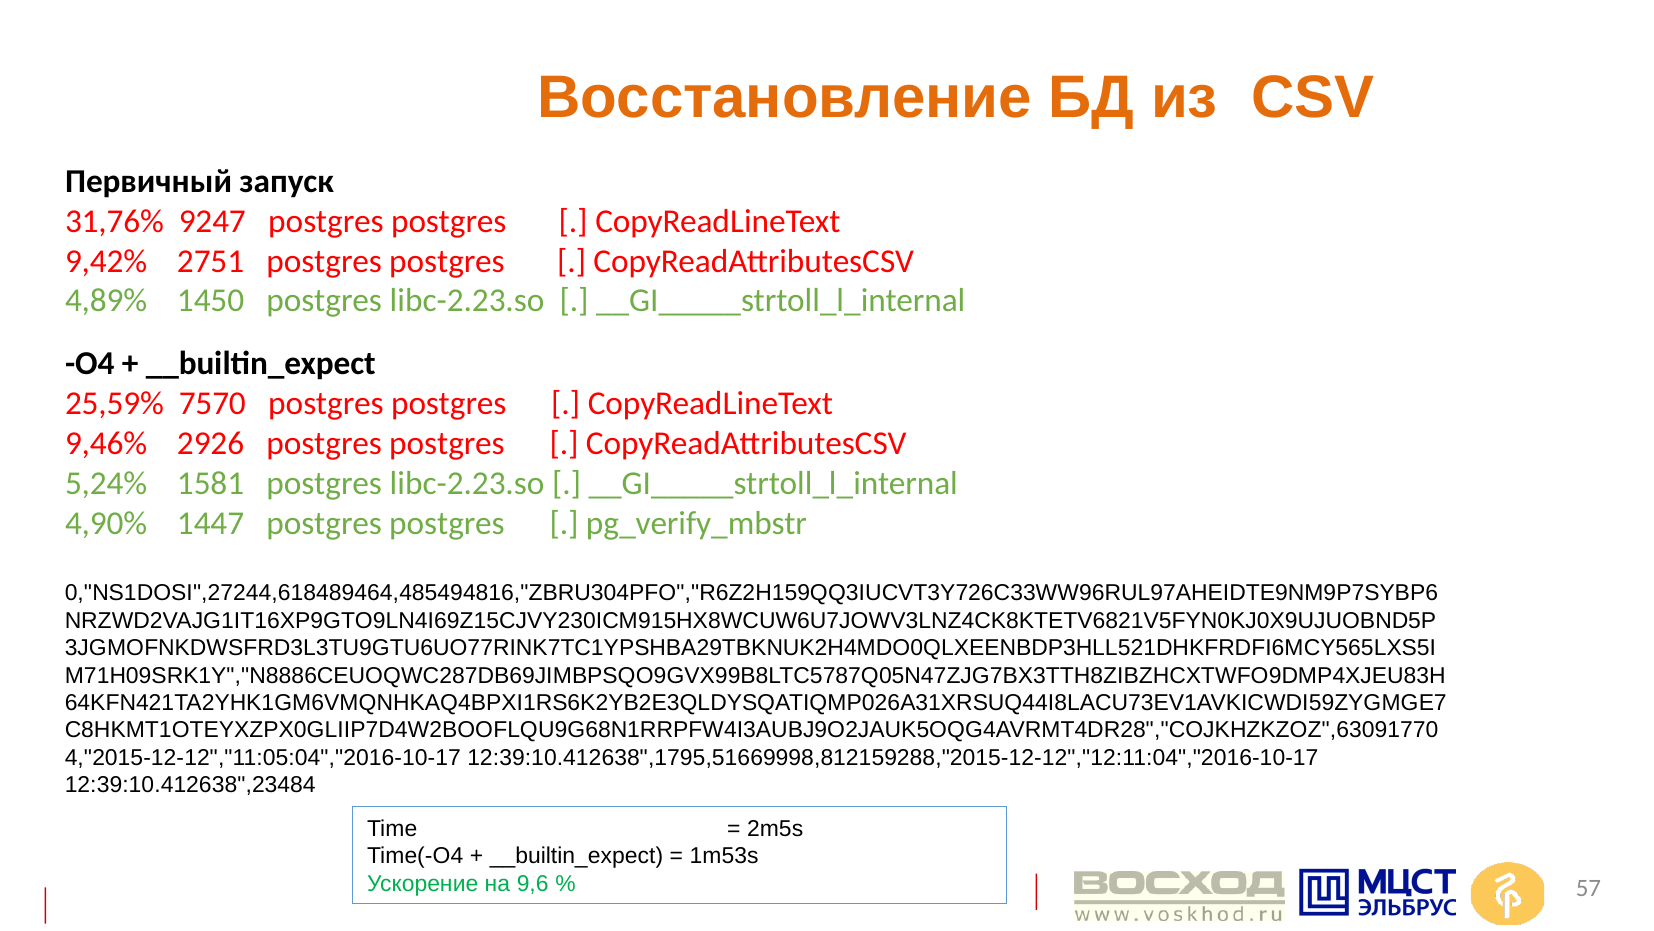

Восстановление БД из CSV
Первичный запуск
31,76% 9247 postgres postgres [.] CopyReadLineText
9,42% 2751 postgres postgres [.] CopyReadAttributesCSV
4,89% 1450 postgres libc-2.23.so  [.] __GI_____strtoll_l_internal
-O4 + __builtin_expect
25,59% 7570 postgres postgres [.] CopyReadLineText
9,46% 2926 postgres postgres [.] CopyReadAttributesCSV
5,24% 1581 postgres libc-2.23.so [.] __GI_____strtoll_l_internal
4,90% 1447 postgres postgres [.] pg_verify_mbstr
0,"NS1DOSI",27244,618489464,485494816,"ZBRU304PFO","R6Z2H159QQ3IUCVT3Y726C33WW96RUL97AHEIDTE9NM9P7SYBP6NRZWD2VAJG1IT16XP9GTO9LN4I69Z15CJVY230ICM915HX8WCUW6U7JOWV3LNZ4CK8KTETV6821V5FYN0KJ0X9UJUOBND5P3JGMOFNKDWSFRD3L3TU9GTU6UO77RINK7TC1YPSHBA29TBKNUK2H4MDO0QLXEENBDP3HLL521DHKFRDFI6MCY565LXS5IM71H09SRK1Y","N8886CEUOQWC287DB69JIMBPSQO9GVX99B8LTC5787Q05N47ZJG7BX3TTH8ZIBZHCXTWFO9DMP4XJEU83H64KFN421TA2YHK1GM6VMQNHKAQ4BPXI1RS6K2YB2E3QLDYSQATIQMP026A31XRSUQ44I8LACU73EV1AVKICWDI59ZYGMGE7C8HKMT1OTEYXZPX0GLIIP7D4W2BOOFLQU9G68N1RRPFW4I3AUBJ9O2JAUK5OQG4AVRMT4DR28","COJKHZKZOZ",630917704,"2015-12-12","11:05:04","2016-10-17 12:39:10.412638",1795,51669998,812159288,"2015-12-12","12:11:04","2016-10-17 12:39:10.412638",23484
Time				 = 2m5s
Time(-O4 + __builtin_expect) = 1m53s
Ускорение на 9,6 %